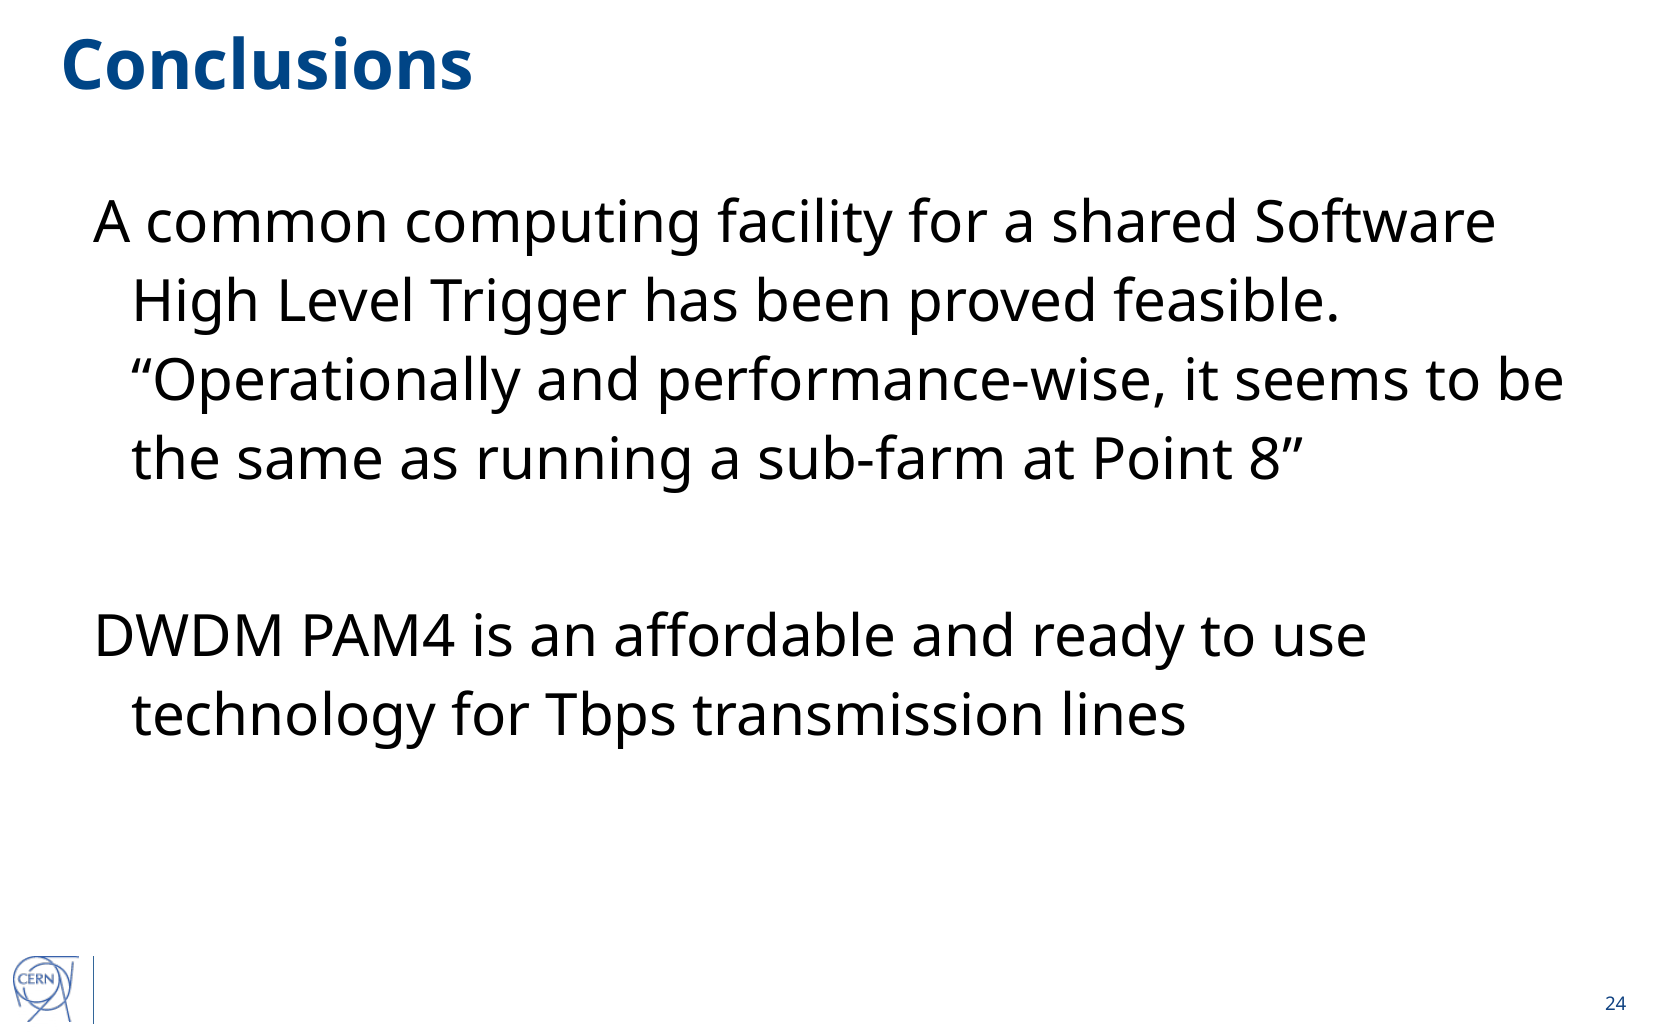

# Conclusions
A common computing facility for a shared Software High Level Trigger has been proved feasible. “Operationally and performance-wise, it seems to be the same as running a sub-farm at Point 8”
DWDM PAM4 is an affordable and ready to use technology for Tbps transmission lines